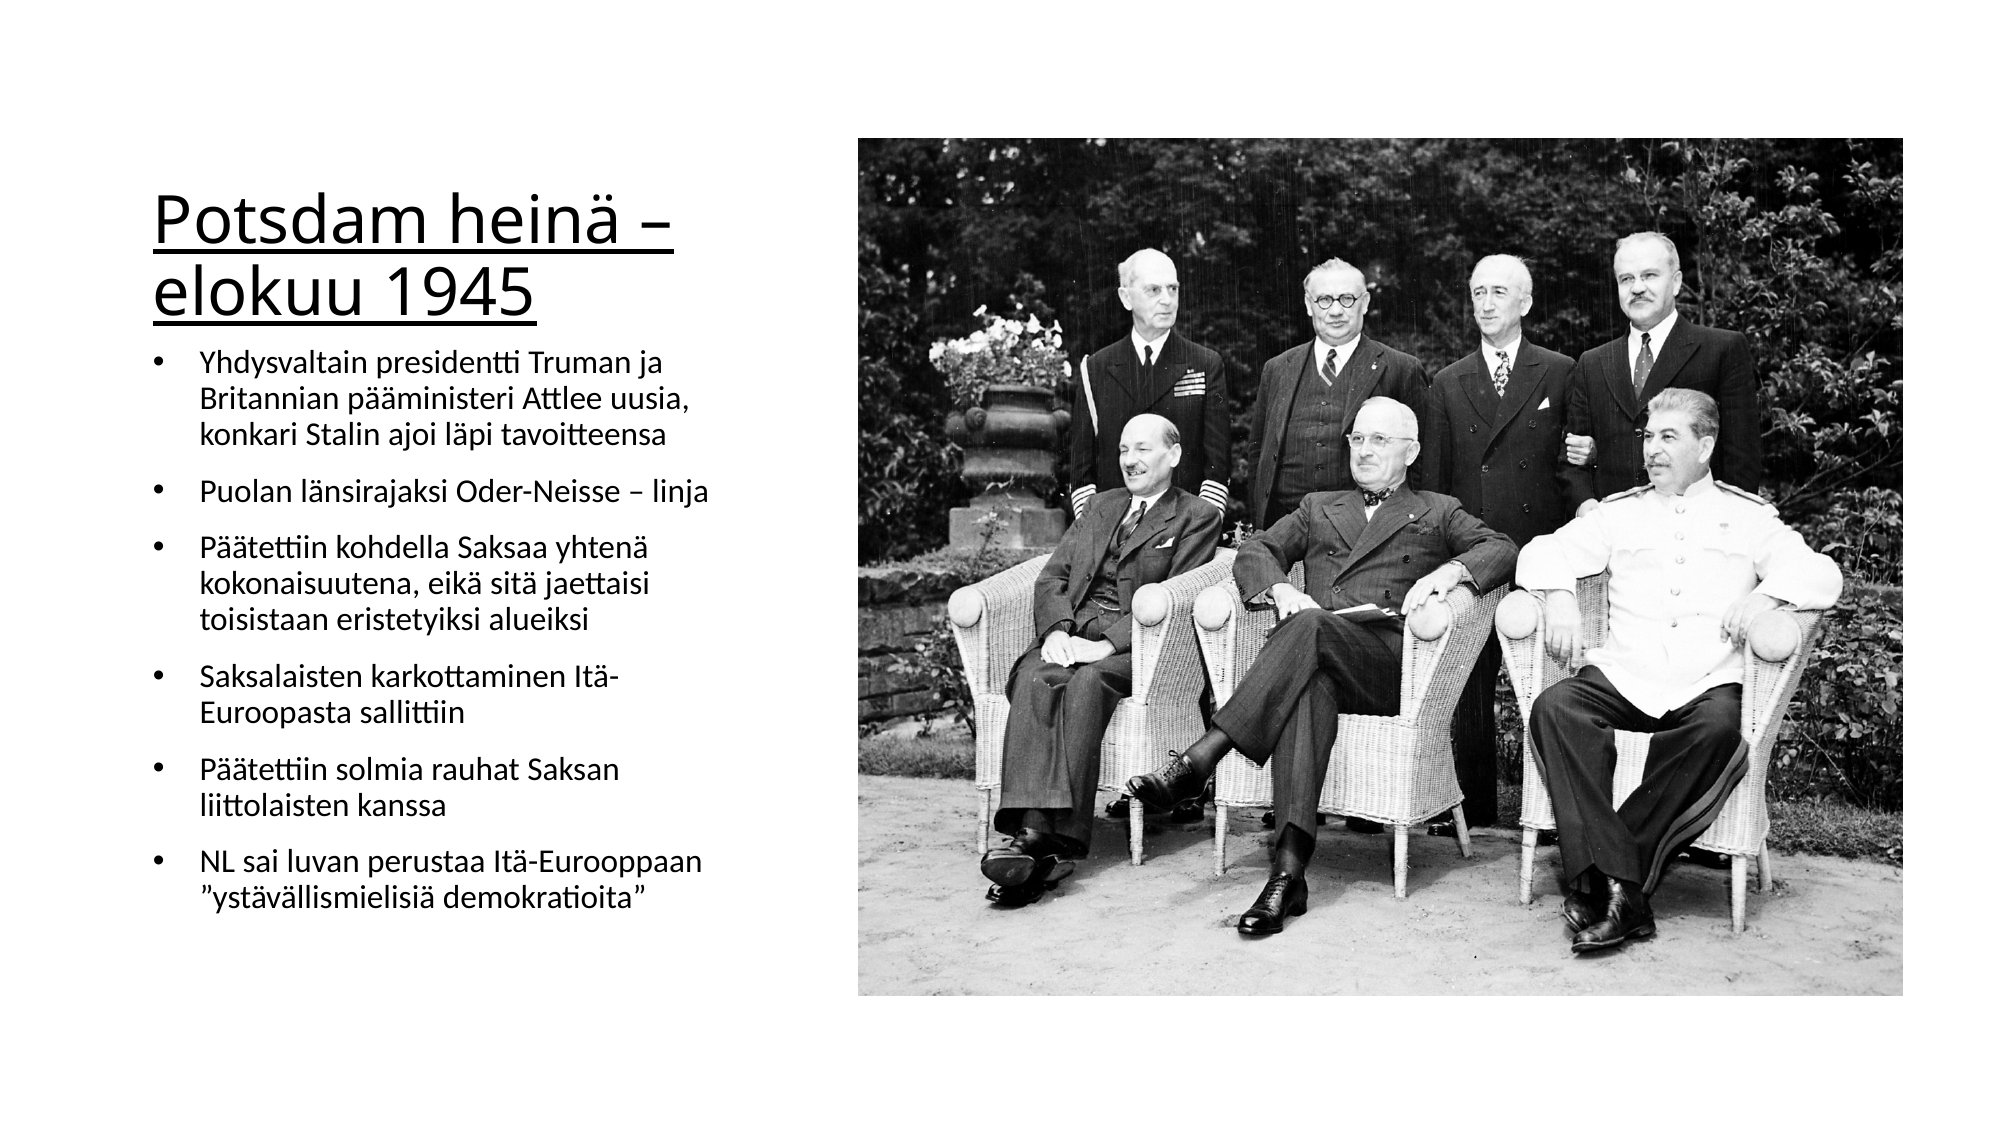

# Potsdam heinä – elokuu 1945
Yhdysvaltain presidentti Truman ja Britannian pääministeri Attlee uusia, konkari Stalin ajoi läpi tavoitteensa
Puolan länsirajaksi Oder-Neisse – linja
Päätettiin kohdella Saksaa yhtenä kokonaisuutena, eikä sitä jaettaisi toisistaan eristetyiksi alueiksi
Saksalaisten karkottaminen Itä-Euroopasta sallittiin
Päätettiin solmia rauhat Saksan liittolaisten kanssa
NL sai luvan perustaa Itä-Eurooppaan ”ystävällismielisiä demokratioita”